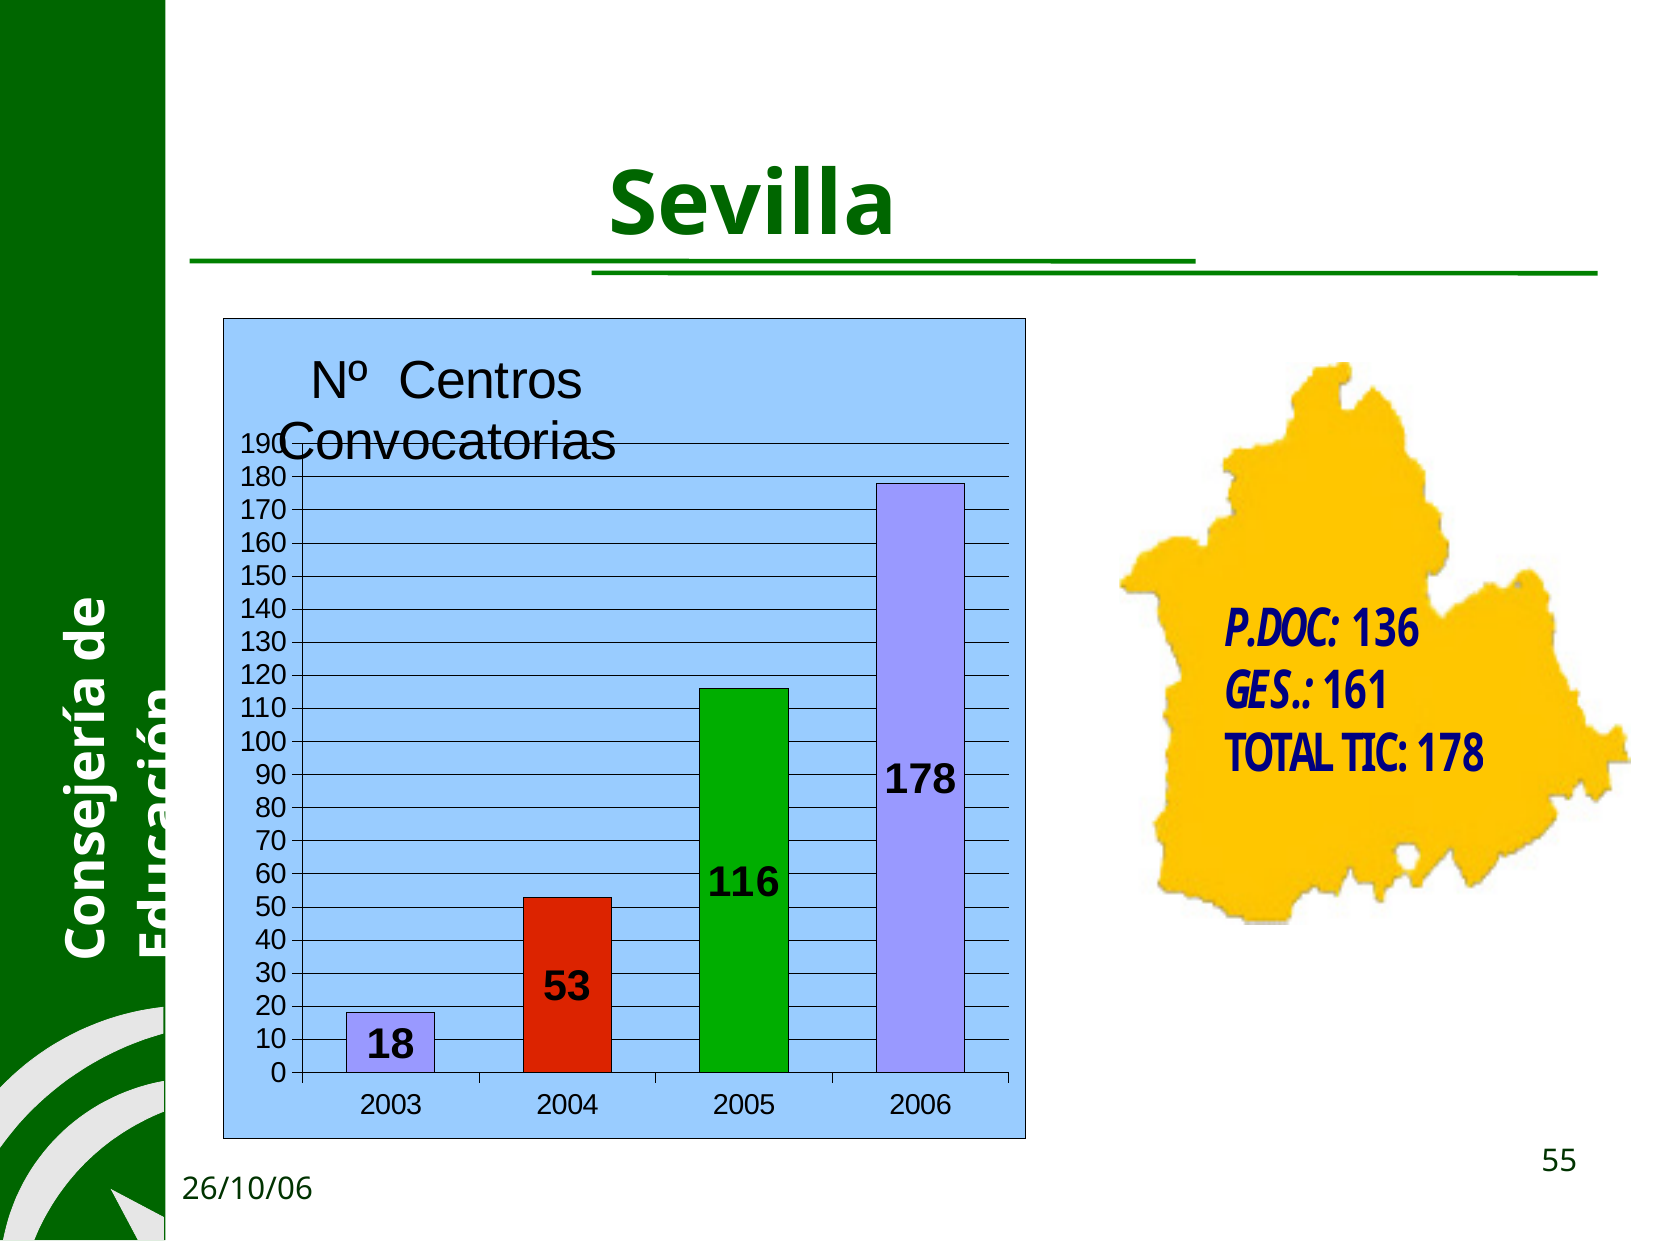

# Sevilla
### Chart: Nº Centros Convocatorias
| Category | Columna 1 | | |
|---|---|---|---|
| 2003 | 18.0 | None | None |
| 2004 | 53.0 | None | None |
| 2005 | 116.0 | None | None |
| 2006 | 178.0 | None | None |
55